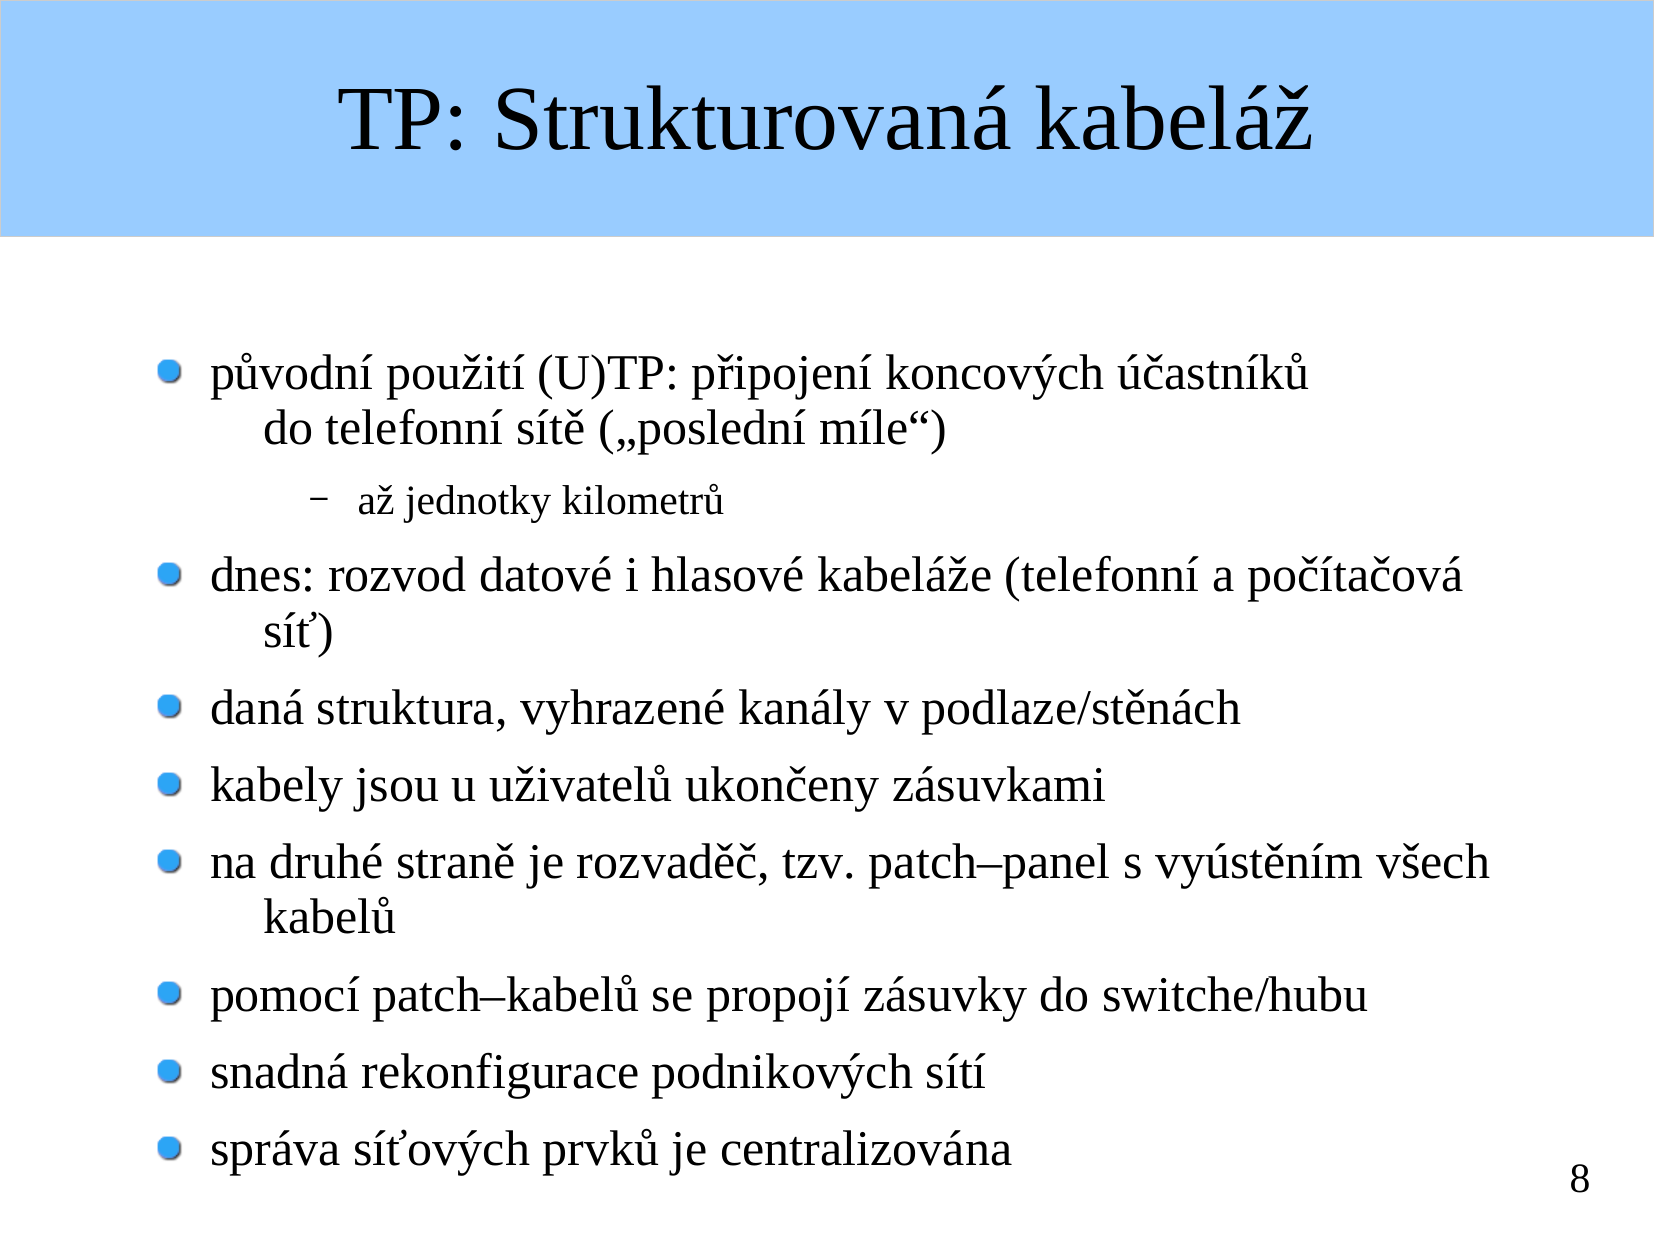

# TP: Strukturovaná kabeláž
původní použití (U)TP: připojení koncových účastníků do telefonní sítě („poslední míle“)
až jednotky kilometrů
dnes: rozvod datové i hlasové kabeláže (telefonní a počítačová síť)
daná struktura, vyhrazené kanály v podlaze/stěnách
kabely jsou u uživatelů ukončeny zásuvkami
na druhé straně je rozvaděč, tzv. patch–panel s vyústěním všech kabelů
pomocí patch–kabelů se propojí zásuvky do switche/hubu
snadná rekonfigurace podnikových sítí
správa síťových prvků je centralizována